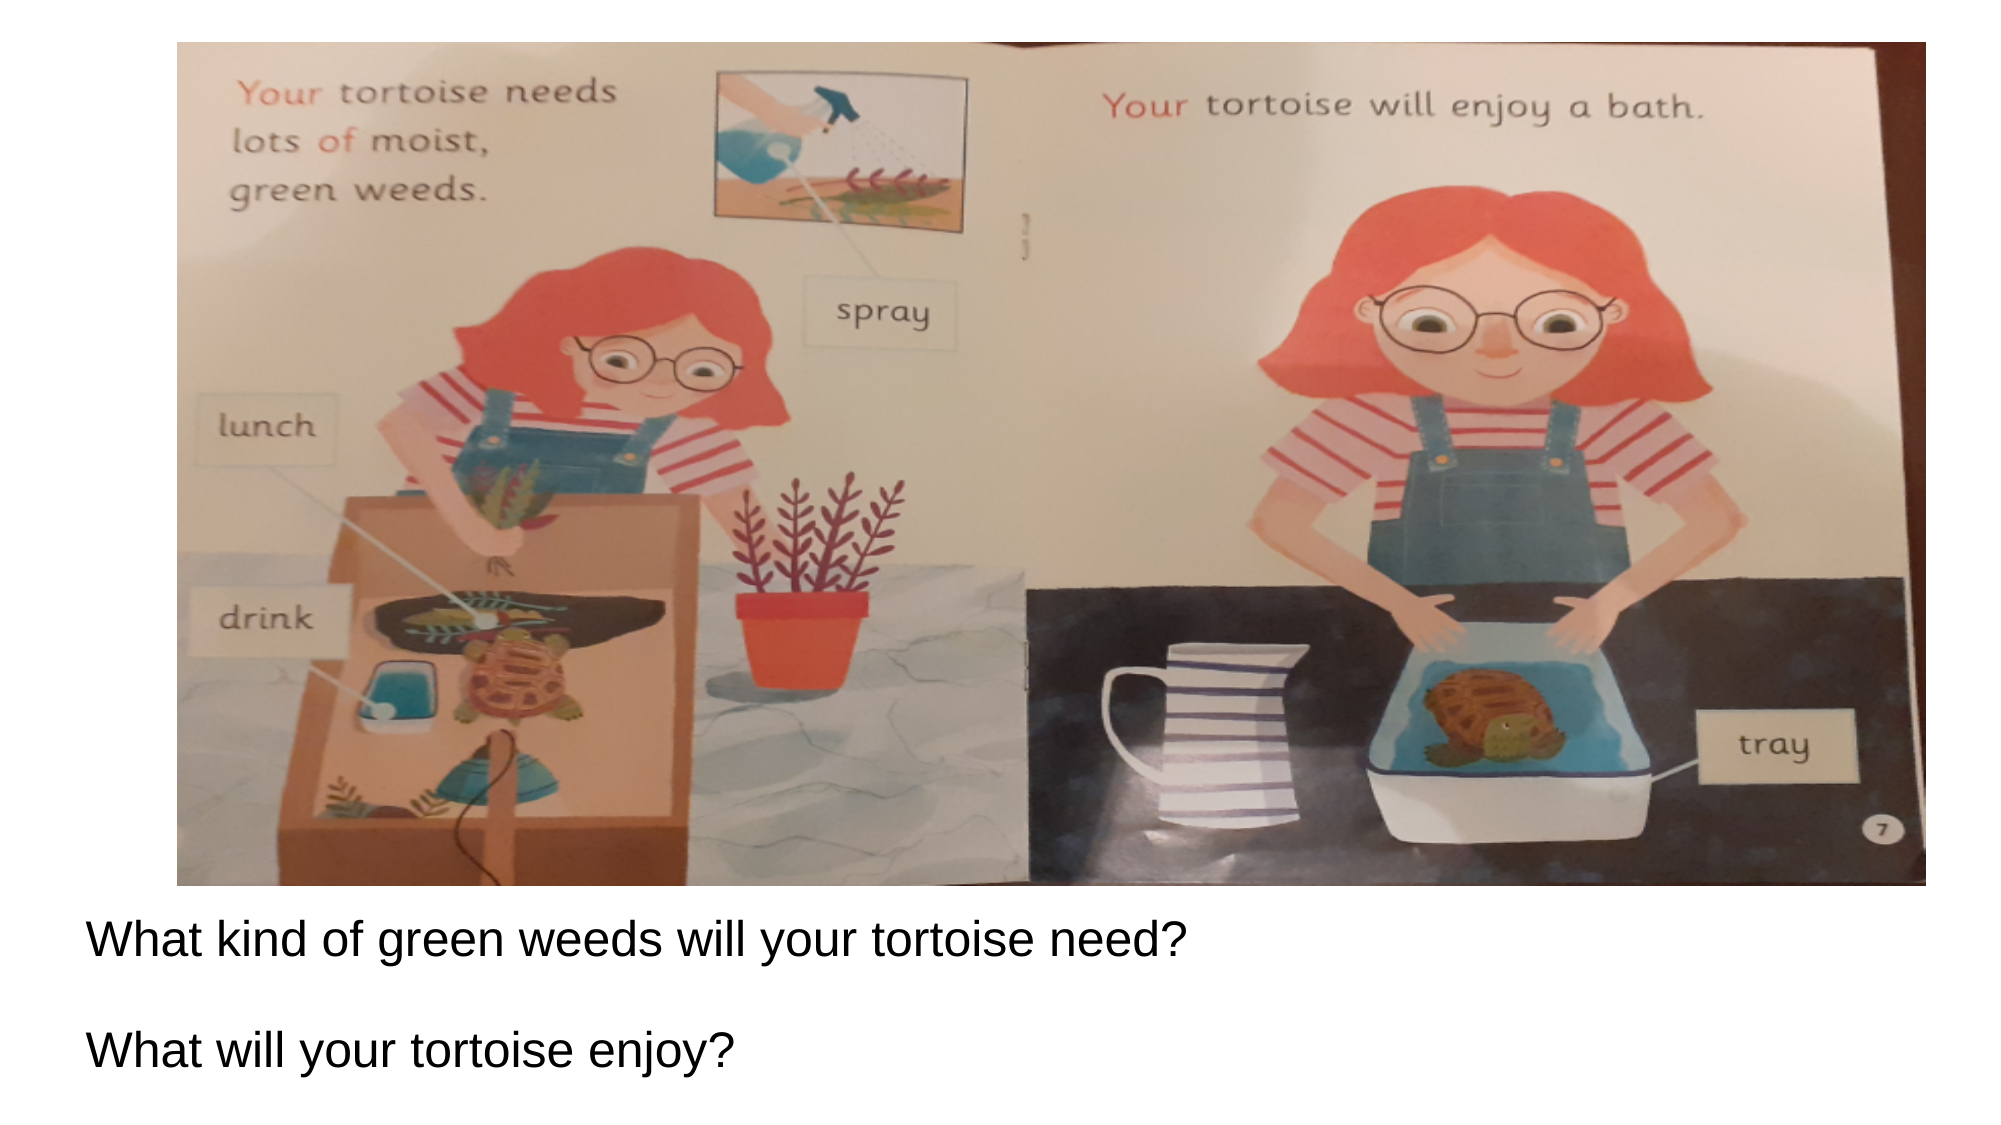

What kind of green weeds will your tortoise need?
What will your tortoise enjoy?